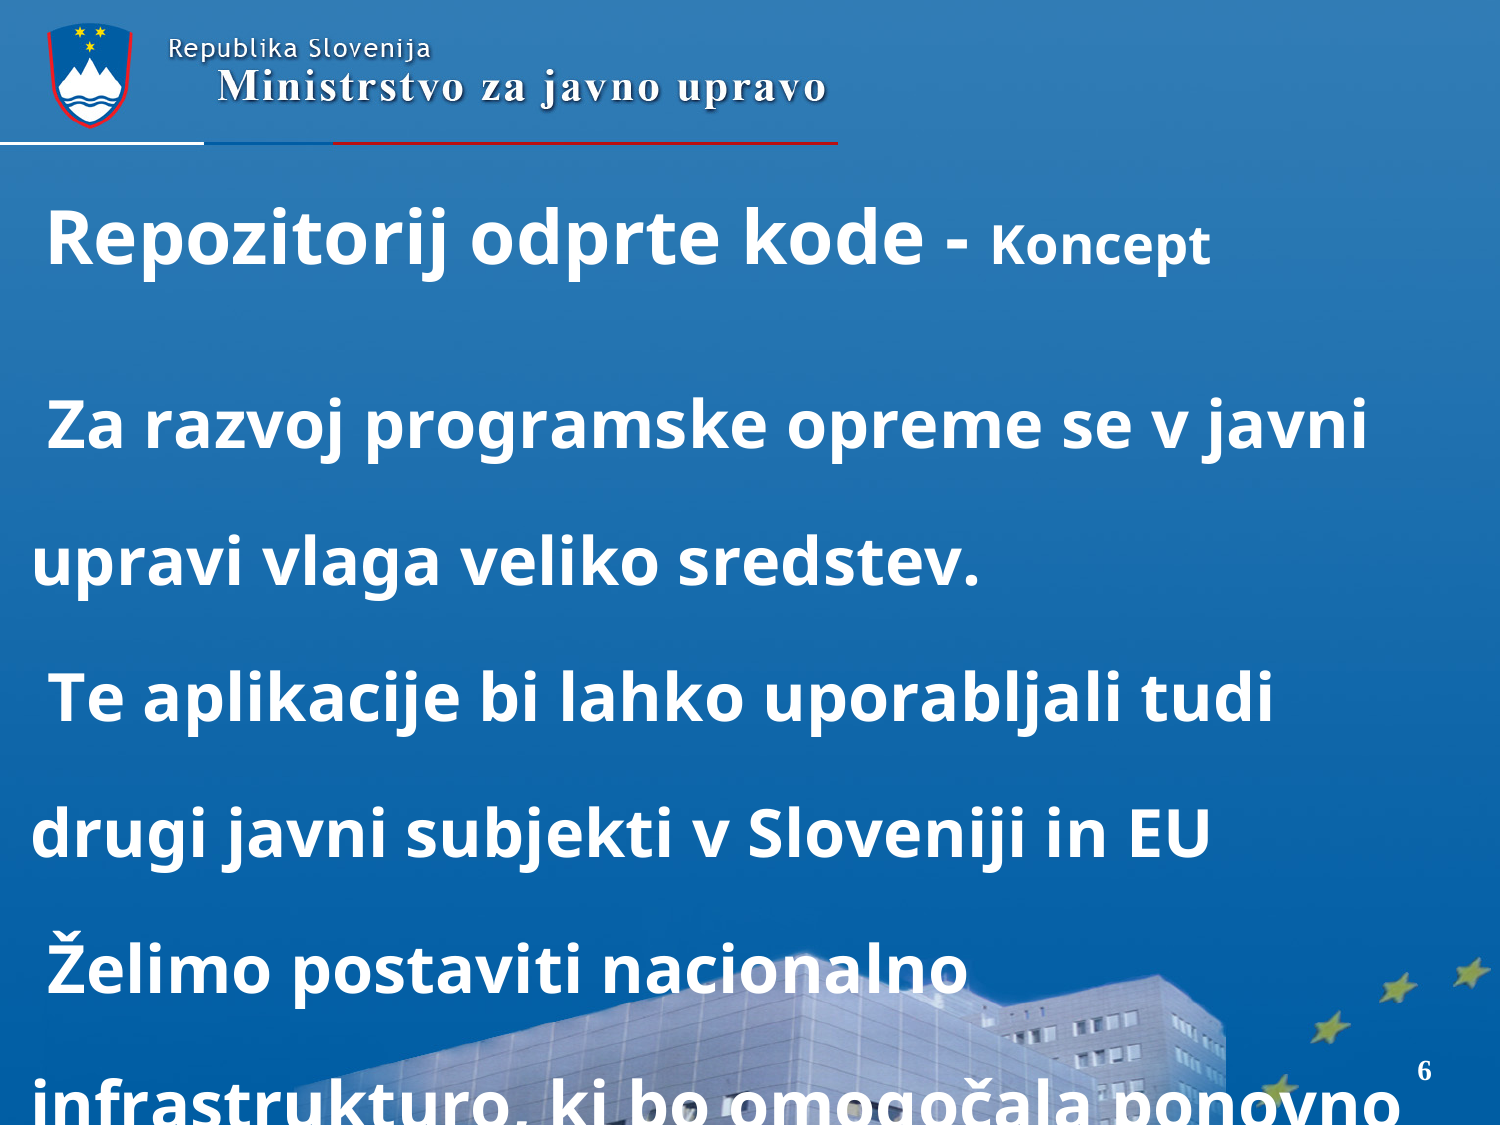

# Repozitorij odprte kode - Koncept
 Za razvoj programske opreme se v javni upravi vlaga veliko sredstev.
 Te aplikacije bi lahko uporabljali tudi drugi javni subjekti v Sloveniji in EU
 Želimo postaviti nacionalno infrastrukturo, ki bo omogočala ponovno uporabo oz. souporabo odprtokodne programske opreme
6